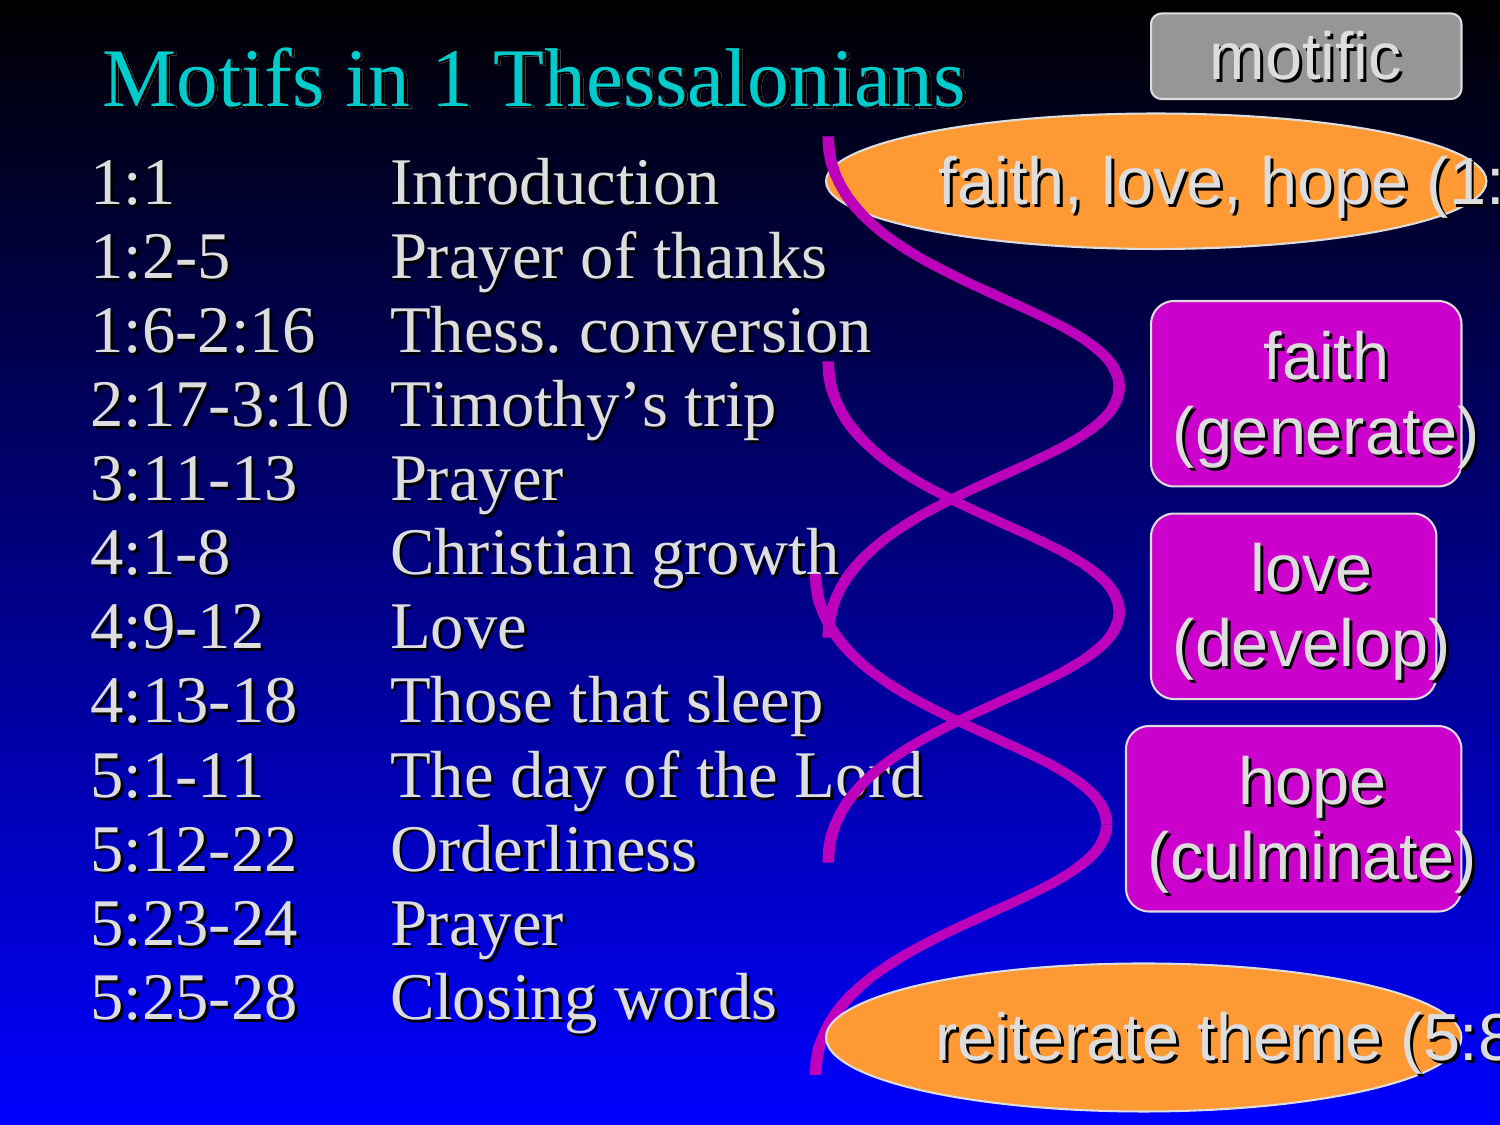

# Motifs in 1 Thessalonians
motific
faith, love, hope (1:3)
faith
(generate)
1:1		Introduction
1:2-5		Prayer of thanks
1:6-2:16	Thess. conversion
2:17-3:10	Timothy’s trip
3:11-13	Prayer
4:1-8		Christian growth
4:9-12	Love
4:13-18	Those that sleep
5:1-11	The day of the Lord
5:12-22	Orderliness
5:23-24	Prayer
5:25-28	Closing words
love
(develop)
hope
(culminate)
reiterate theme (5:8)